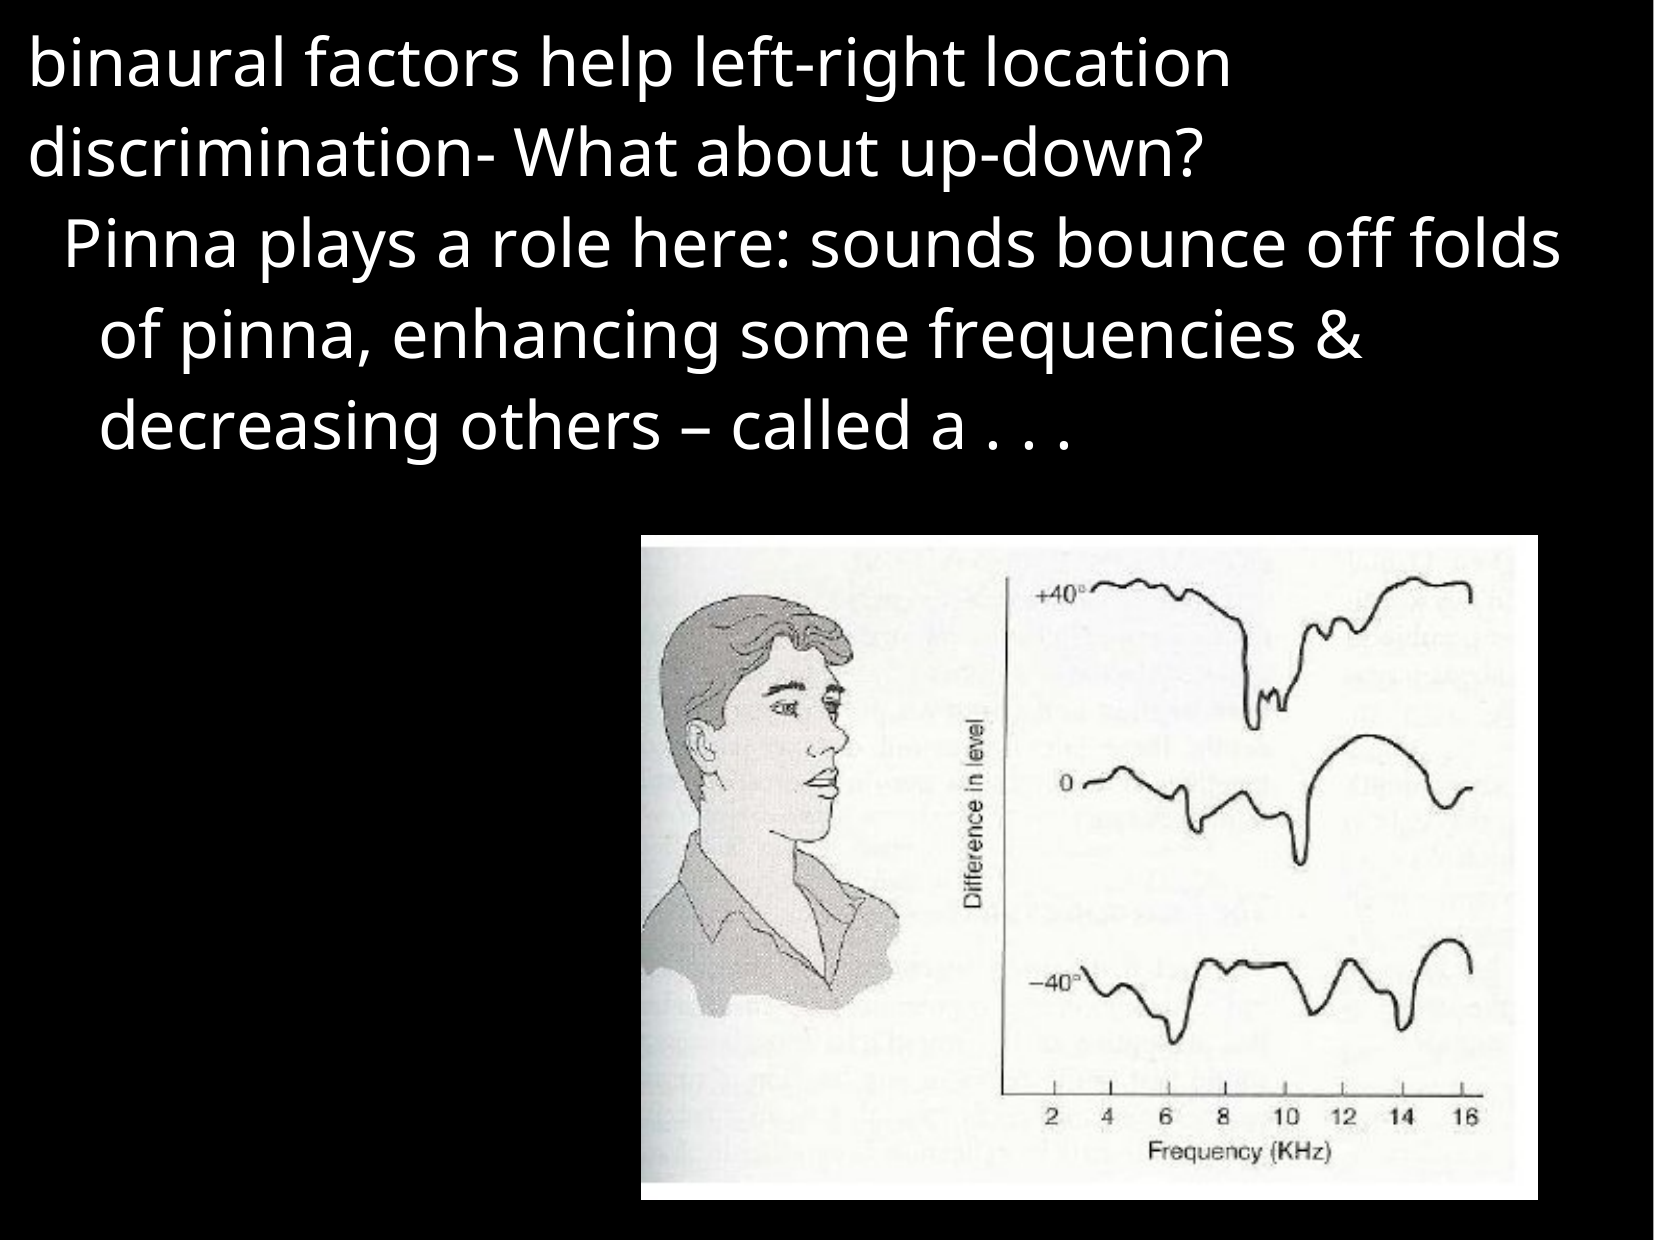

binaural factors help left-right location discrimination- What about up-down?
Pinna plays a role here: sounds bounce off folds of pinna, enhancing some frequencies & decreasing others – called a . . .